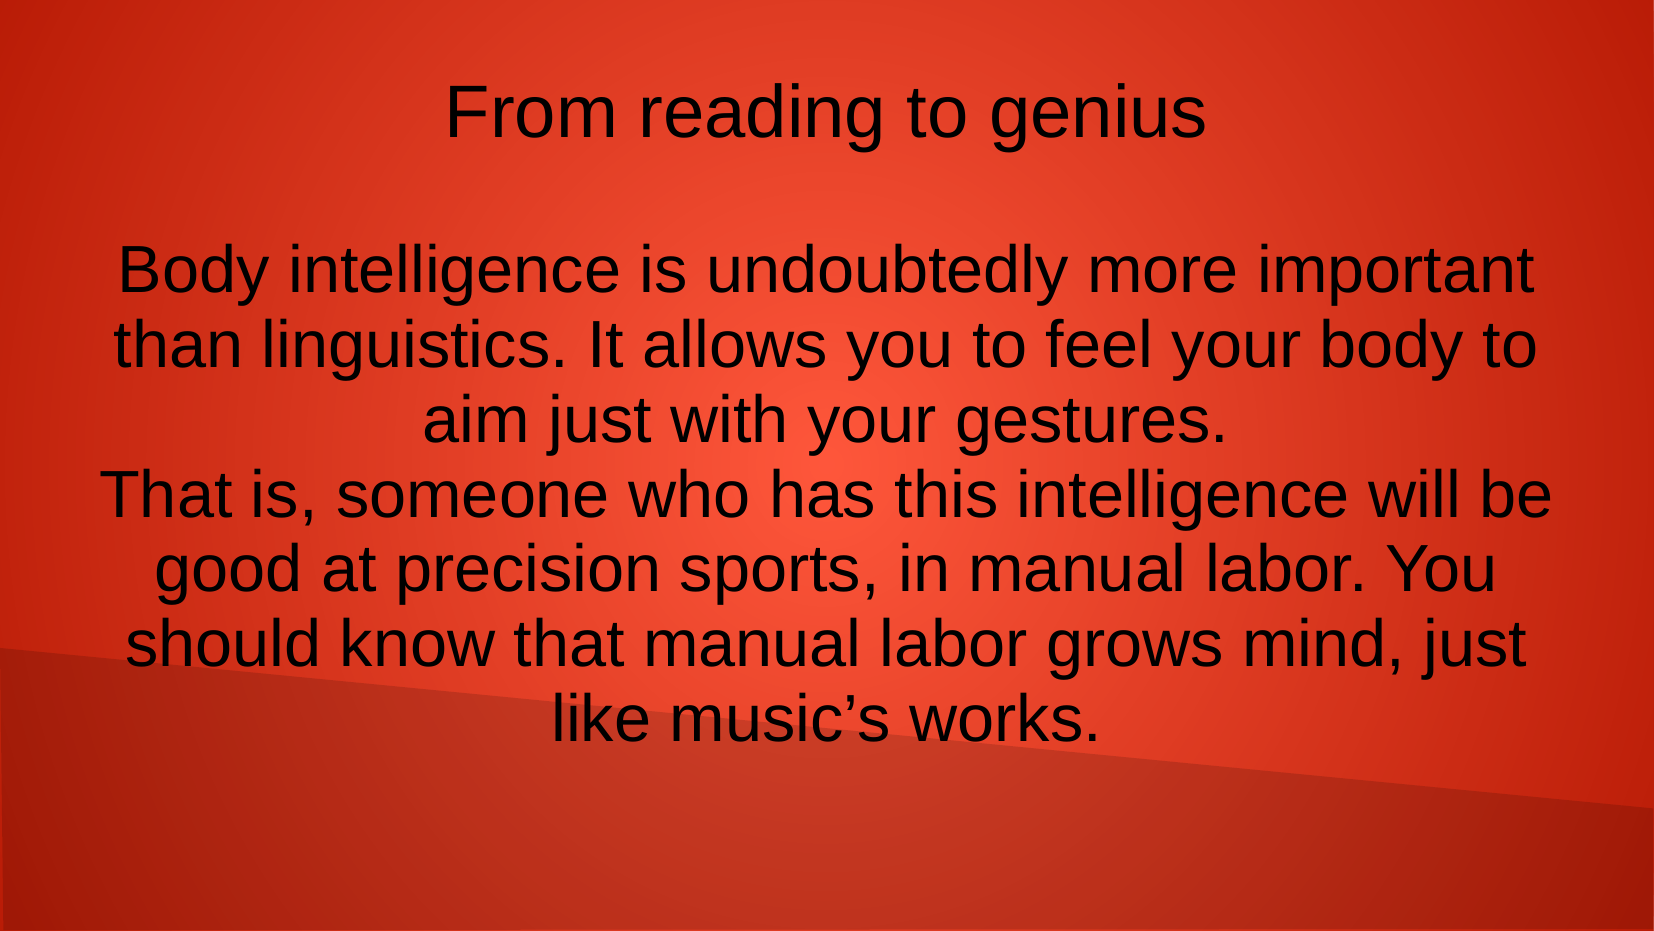

# From reading to genius
Body intelligence is undoubtedly more important than linguistics. It allows you to feel your body to aim just with your gestures.
That is, someone who has this intelligence will be good at precision sports, in manual labor. You should know that manual labor grows mind, just like music’s works.